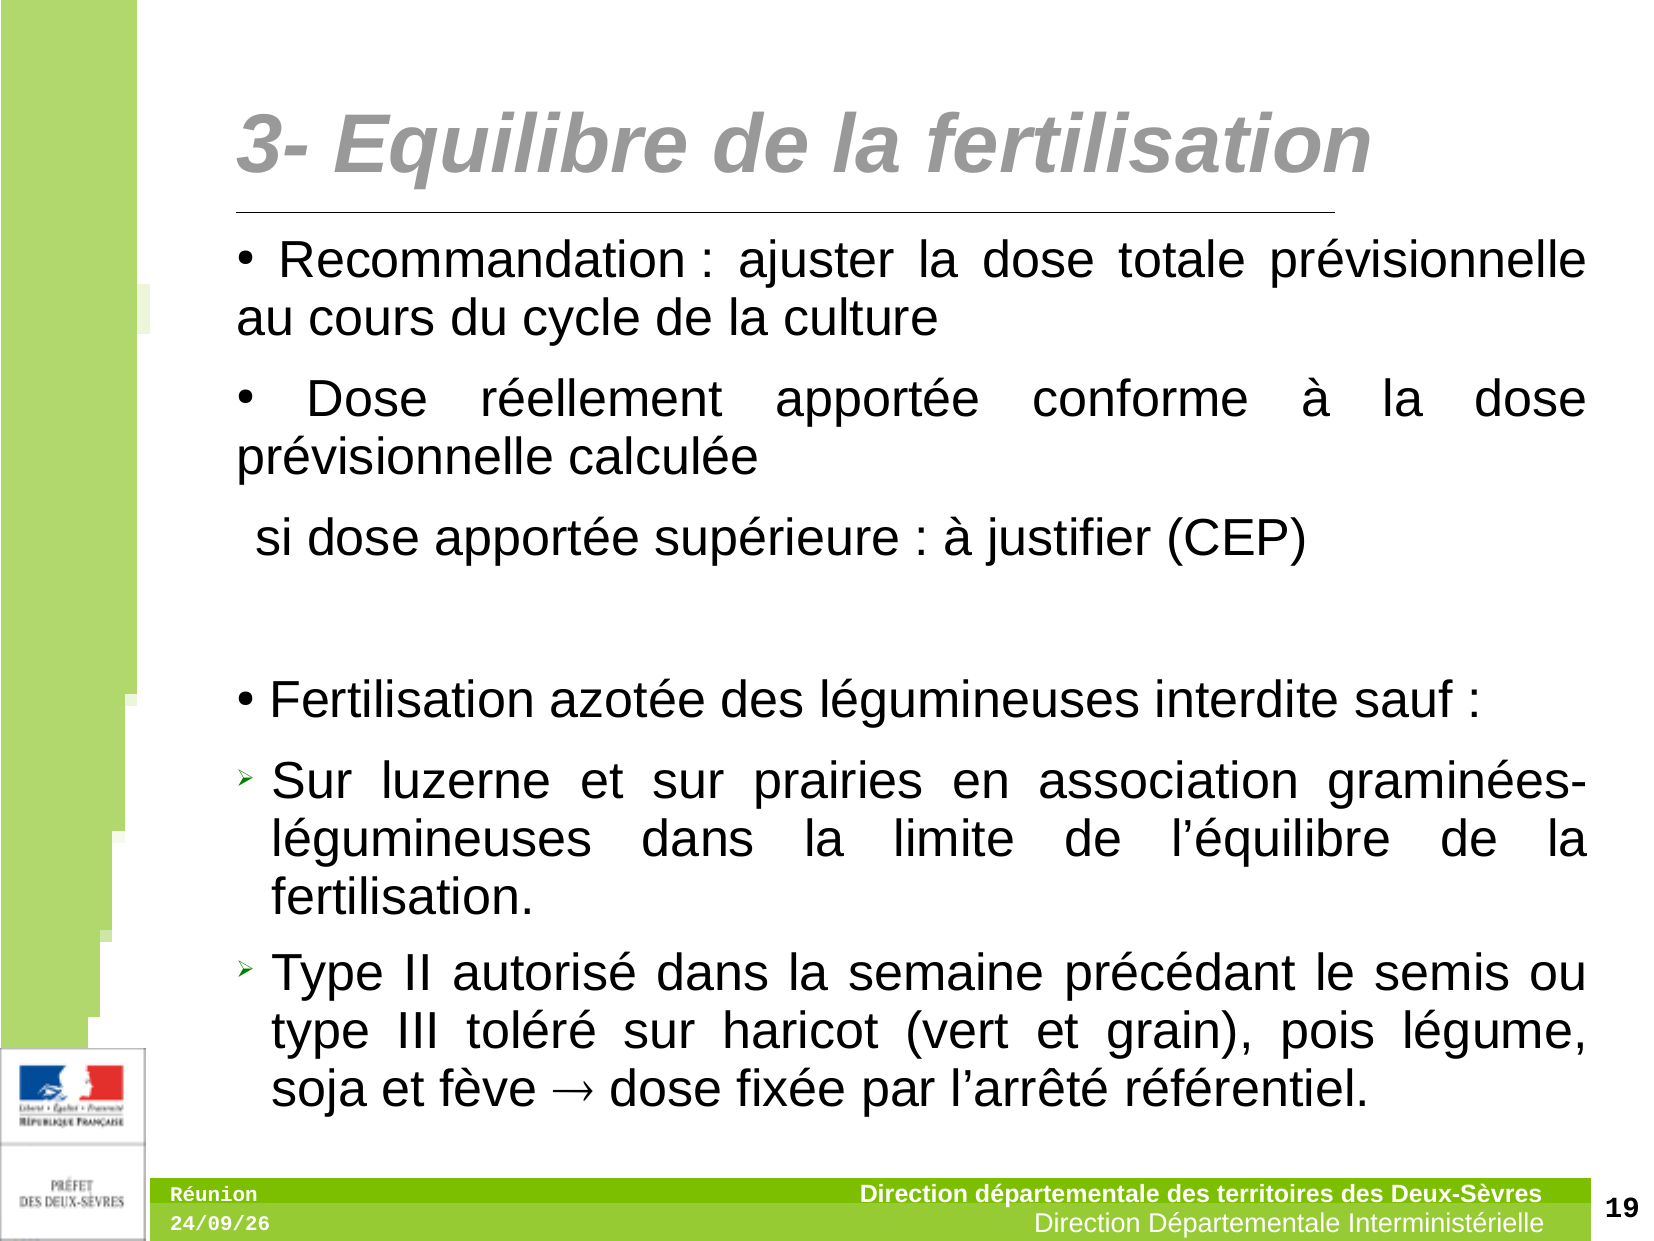

# 3- Equilibre de la fertilisation
 Recommandation : ajuster la dose totale prévisionnelle au cours du cycle de la culture
 Dose réellement apportée conforme à la dose prévisionnelle calculée
si dose apportée supérieure : à justifier (CEP)
 Fertilisation azotée des légumineuses interdite sauf :
Sur luzerne et sur prairies en association graminées-légumineuses dans la limite de l’équilibre de la fertilisation.
Type II autorisé dans la semaine précédant le semis ou type III toléré sur haricot (vert et grain), pois légume, soja et fève  dose fixée par l’arrêté référentiel.
Réunion